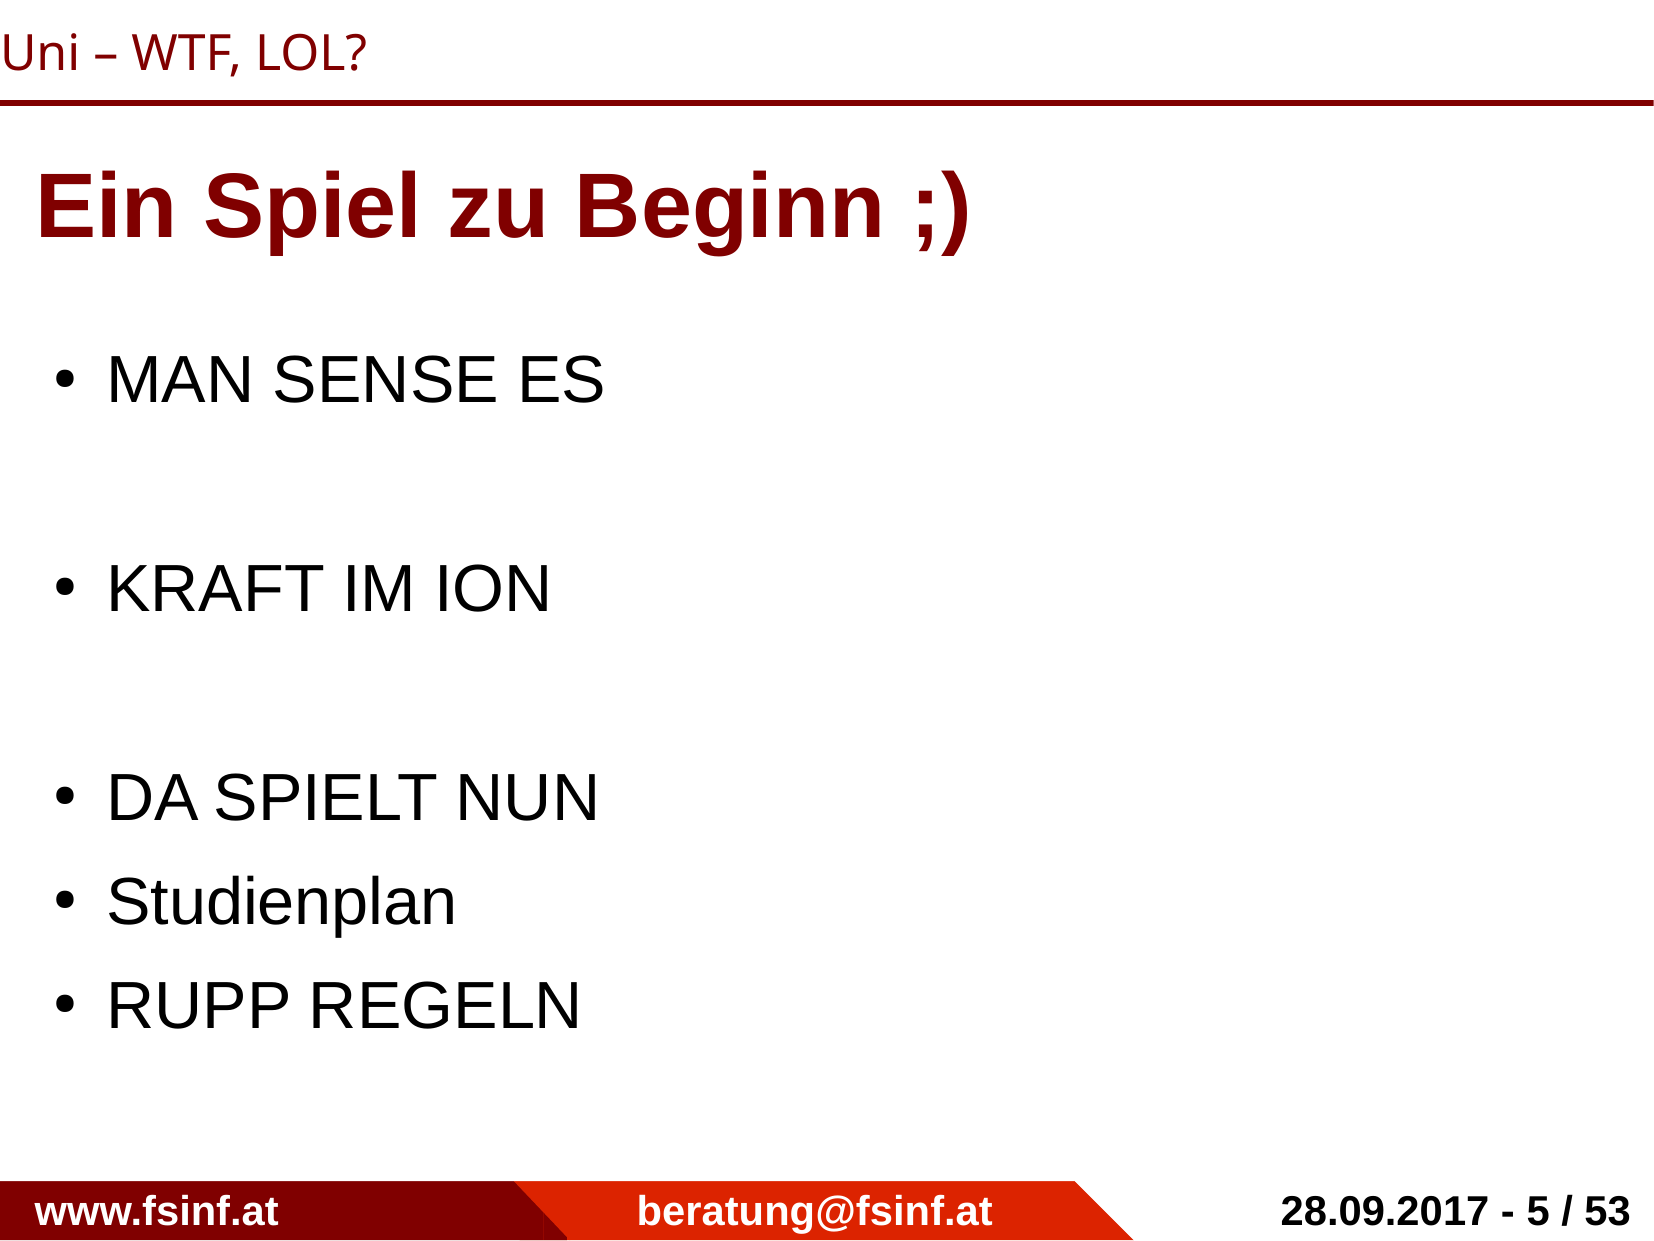

# Ein Spiel zu Beginn ;)
MAN SENSE ES
KRAFT IM ION
DA SPIELT NUN
Studienplan
RUPP REGELN